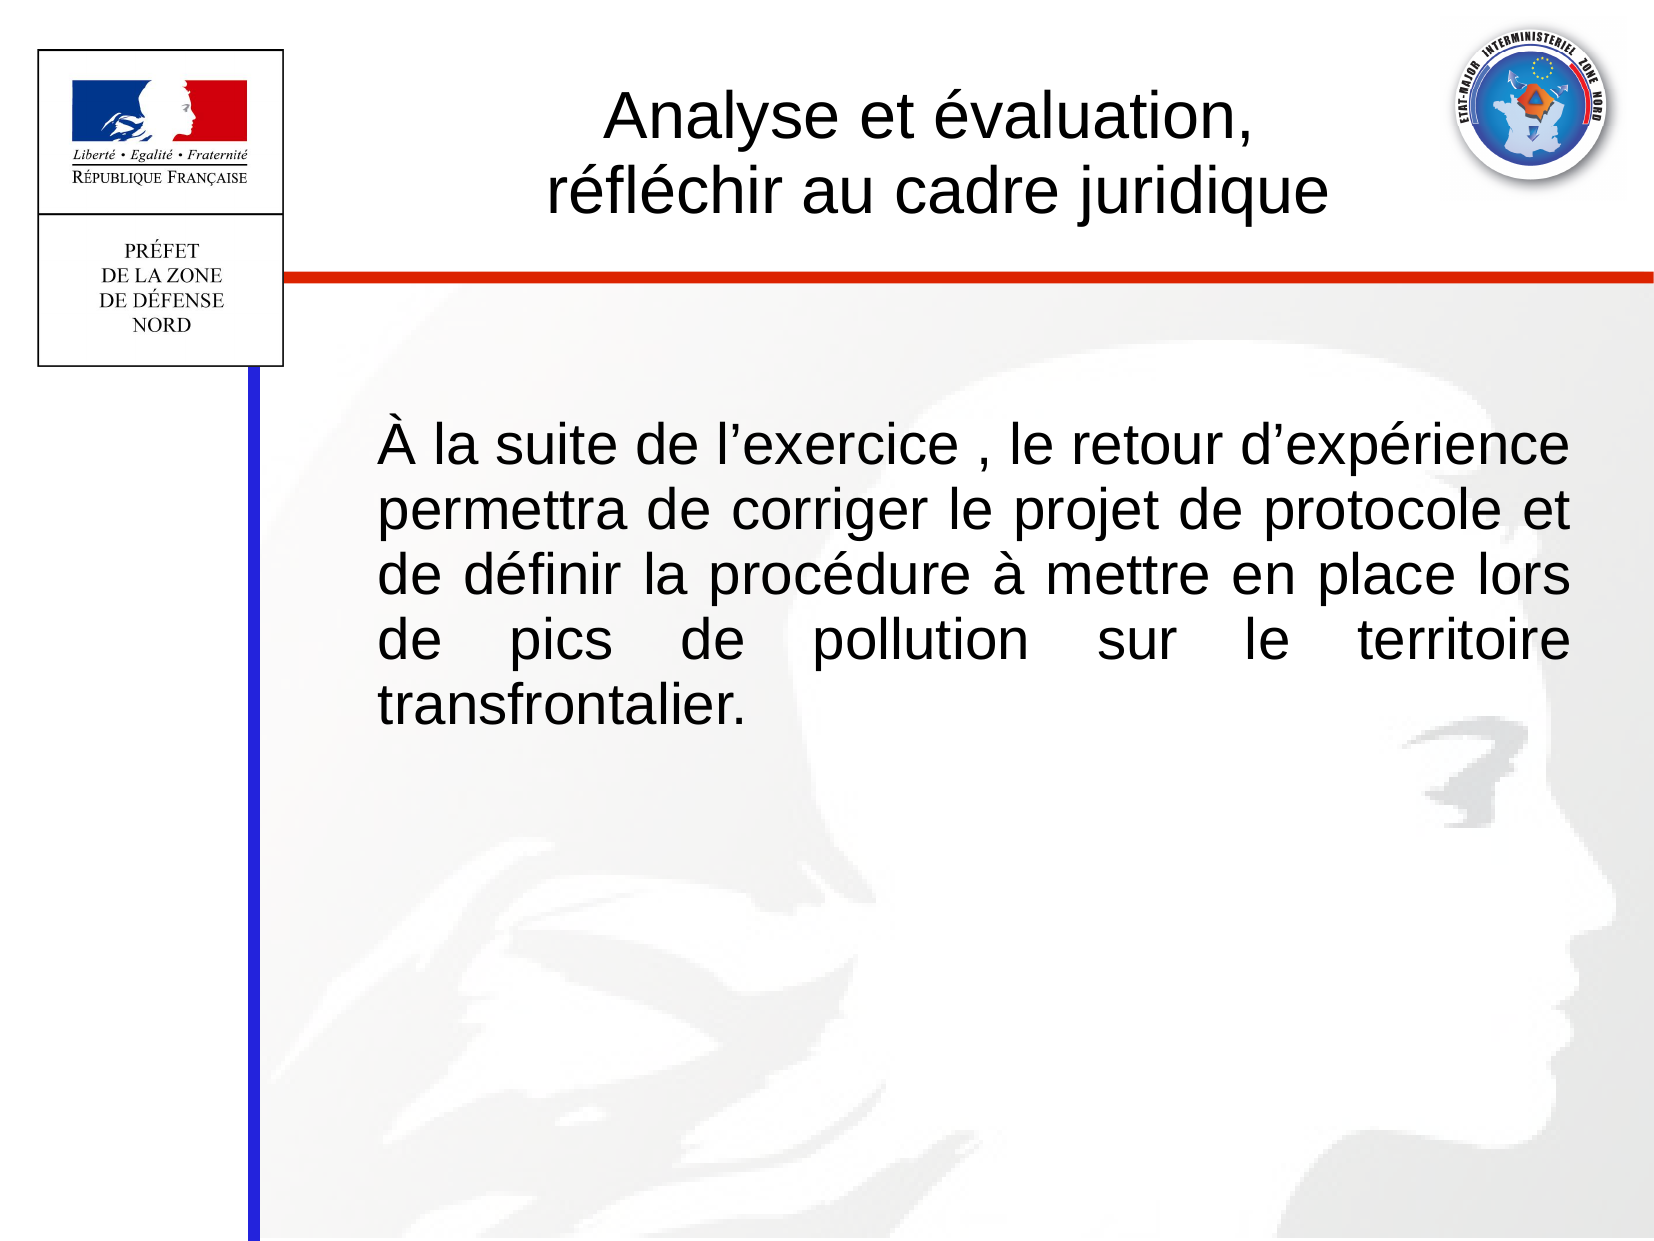

# Analyse et évaluation, réfléchir au cadre juridique
À la suite de l’exercice , le retour d’expérience permettra de corriger le projet de protocole et de définir la procédure à mettre en place lors de pics de pollution sur le territoire transfrontalier.